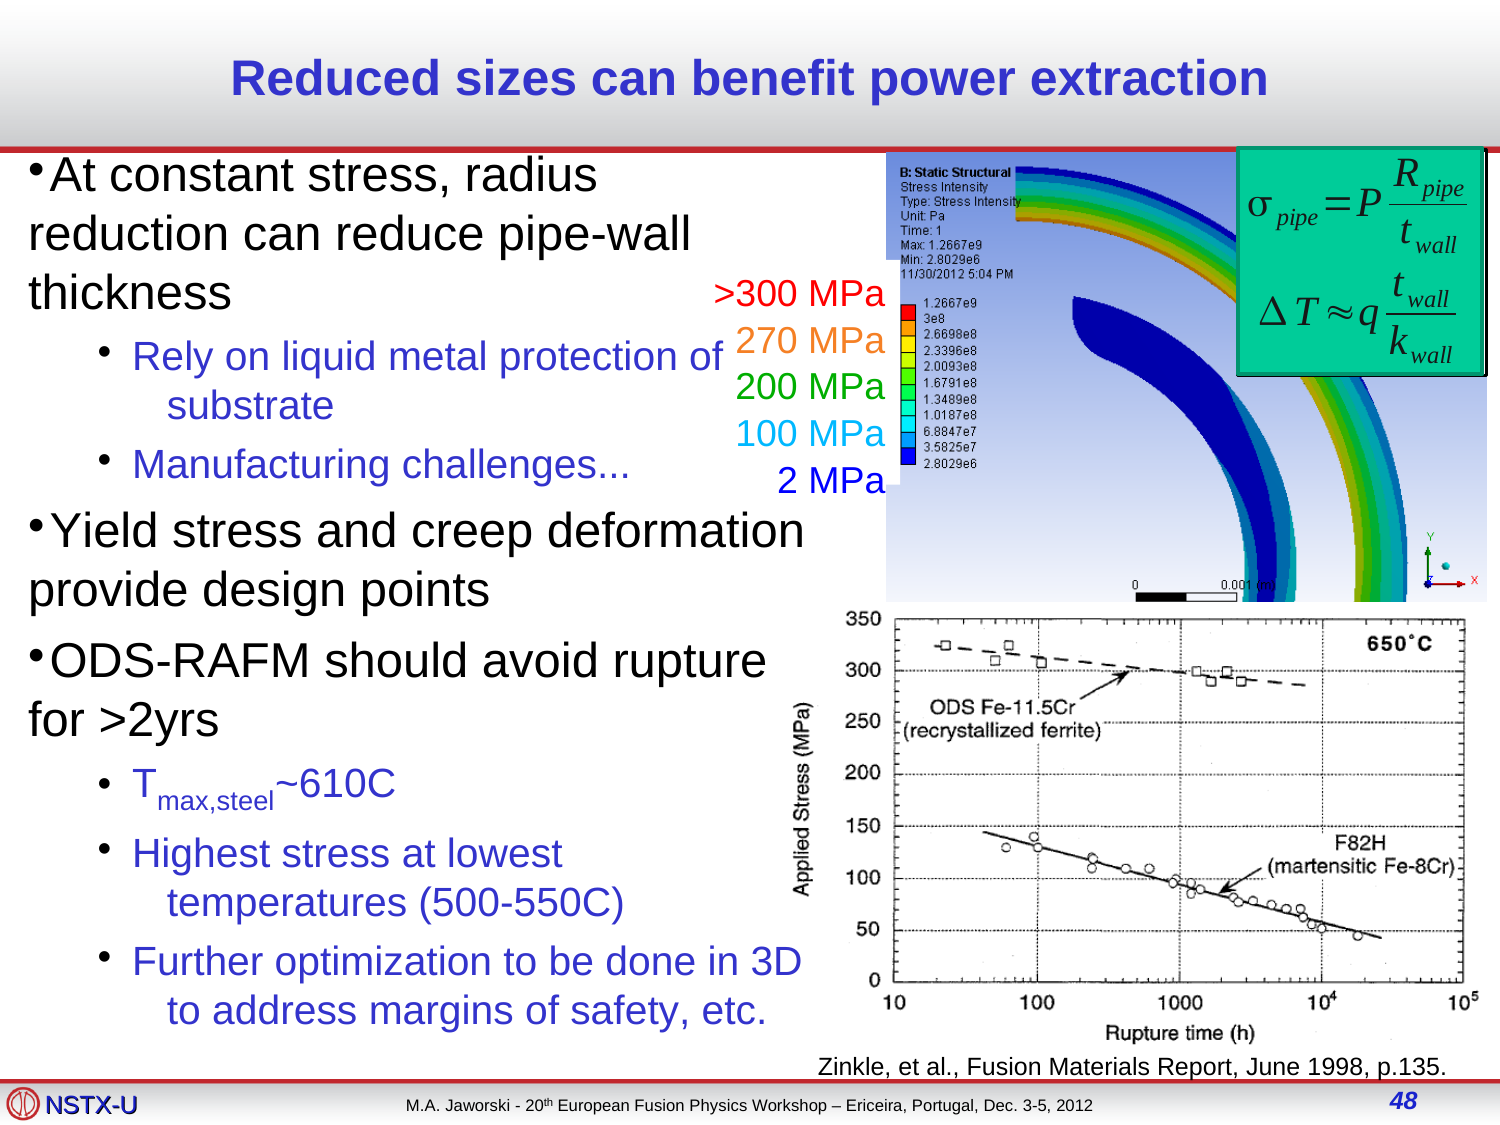

# Reduced sizes can benefit power extraction
At constant stress, radius reduction can reduce pipe-wall thickness
Rely on liquid metal protection of substrate
Manufacturing challenges...
Yield stress and creep deformation provide design points
ODS-RAFM should avoid rupture for >2yrs
Tmax,steel~610C
Highest stress at lowest temperatures (500-550C)
Further optimization to be done in 3D to address margins of safety, etc.
>300 MPa
270 MPa
200 MPa
100 MPa
2 MPa
Zinkle, et al., Fusion Materials Report, June 1998, p.135.